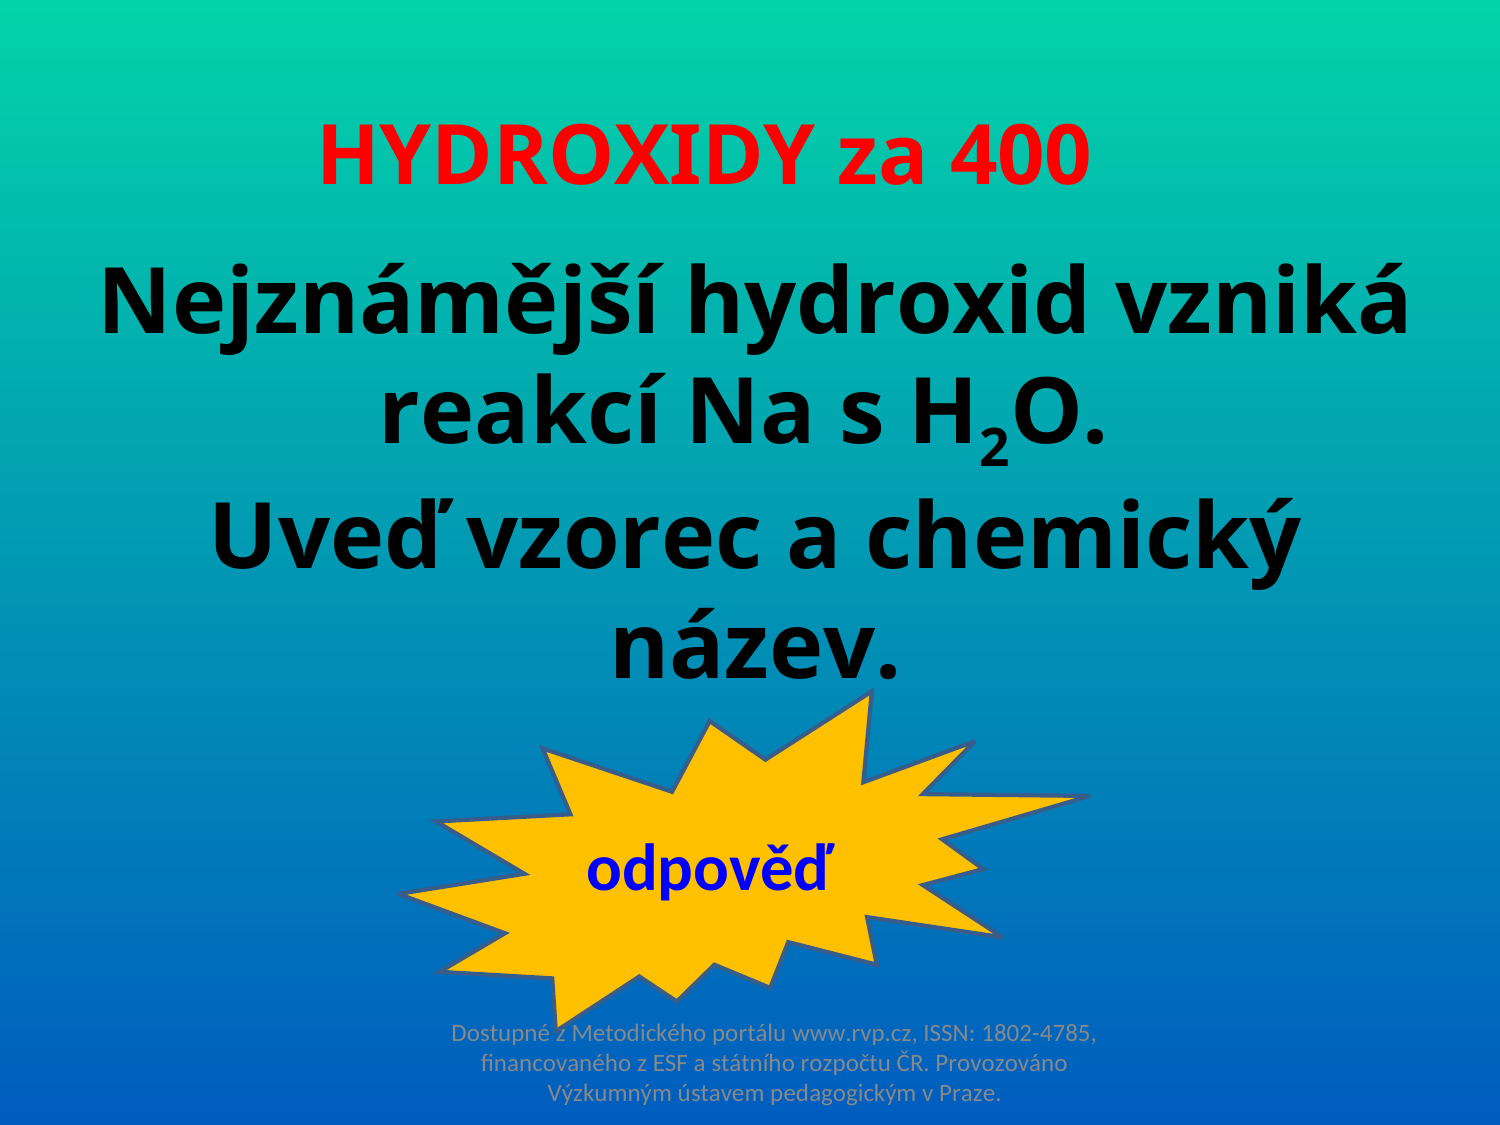

HYDROXIDY za 400
Nejznámější hydroxid vzniká reakcí Na s H2O.
Uveď vzorec a chemický název.
odpověď
Dostupné z Metodického portálu www.rvp.cz, ISSN: 1802-4785, financovaného z ESF a státního rozpočtu ČR. Provozováno Výzkumným ústavem pedagogickým v Praze.